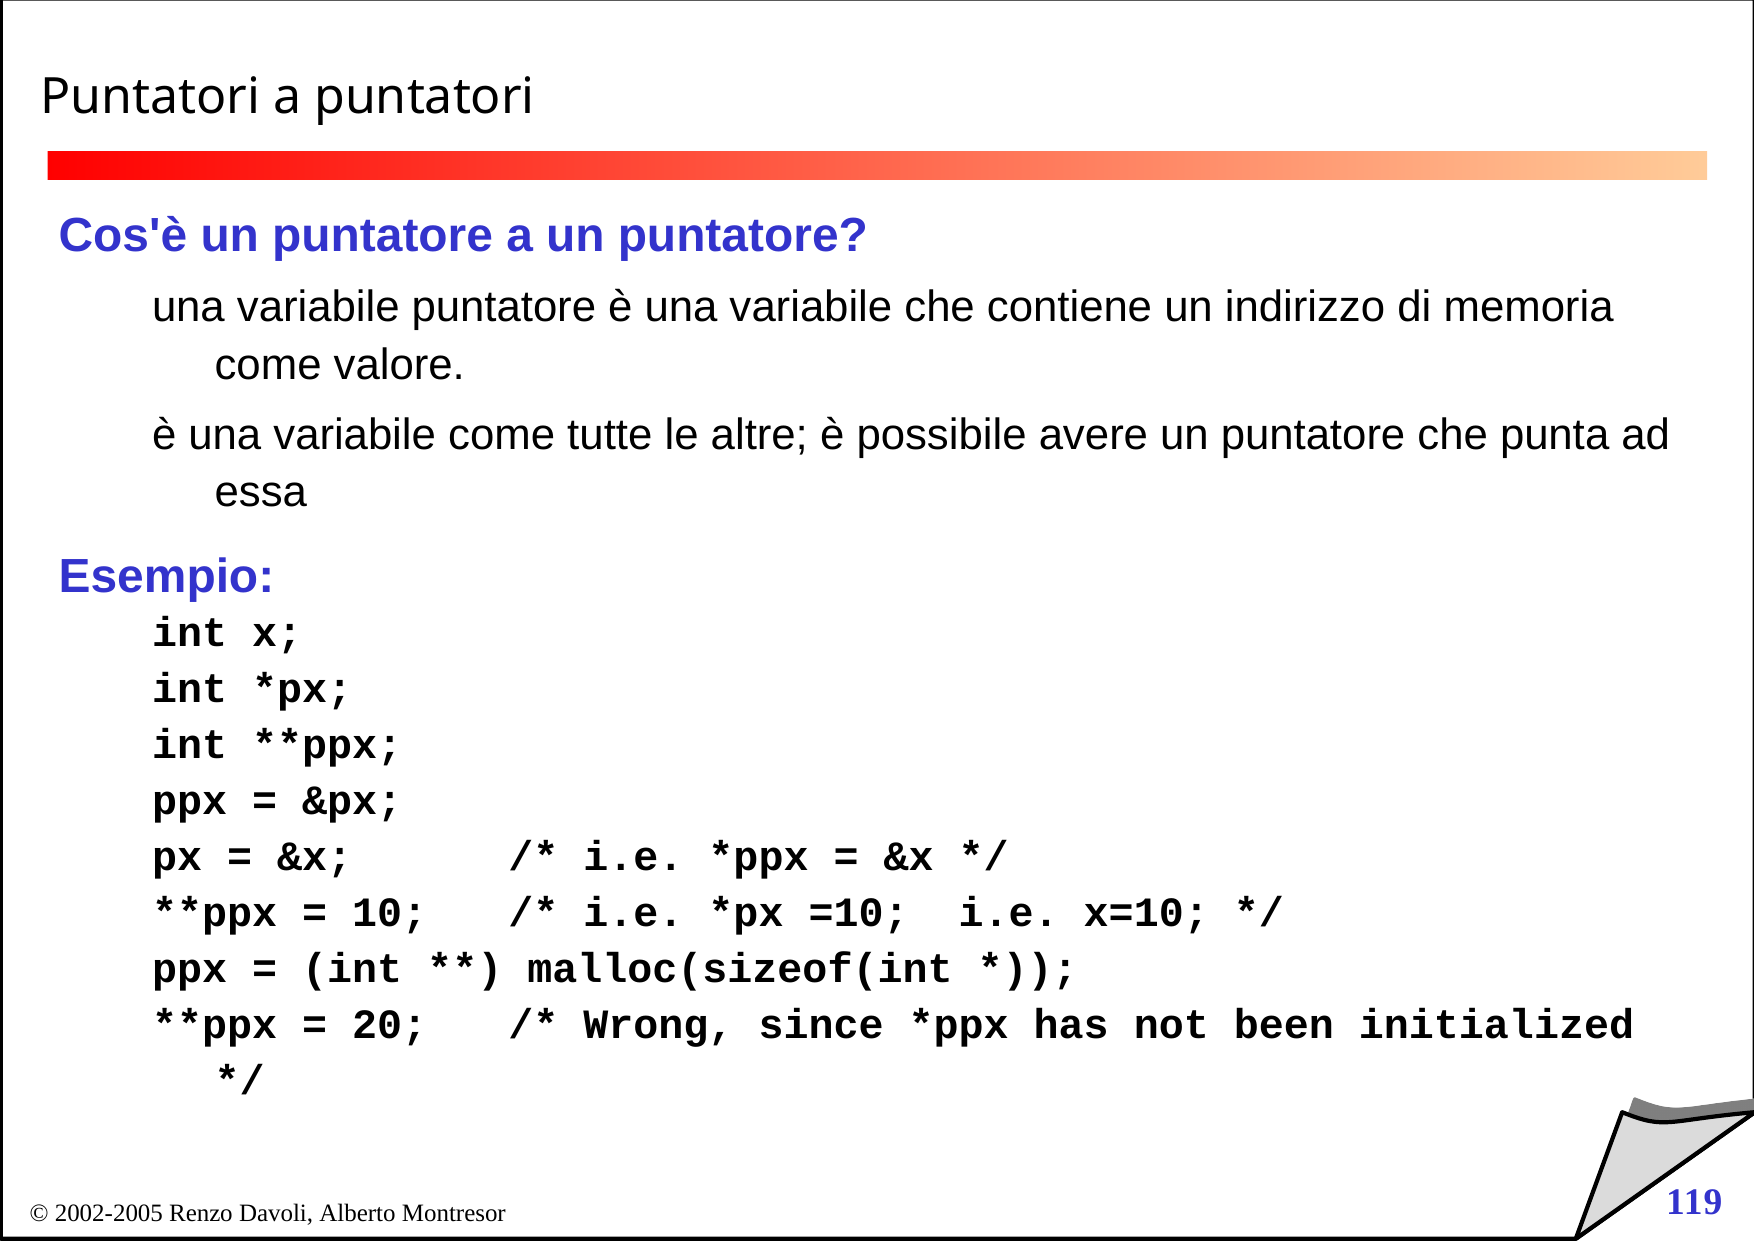

# Puntatori a puntatori
Cos'è un puntatore a un puntatore?
una variabile puntatore è una variabile che contiene un indirizzo di memoria come valore.
è una variabile come tutte le altre; è possibile avere un puntatore che punta ad essa
Esempio:
int x;
int *px;
int **ppx;
ppx = &px;
px = &x; 	/* i.e. *ppx = &x */
**ppx = 10; 	/* i.e. *px =10; i.e. x=10; */
ppx = (int **) malloc(sizeof(int *));
**ppx = 20; 	/* Wrong, since *ppx has not been initialized */